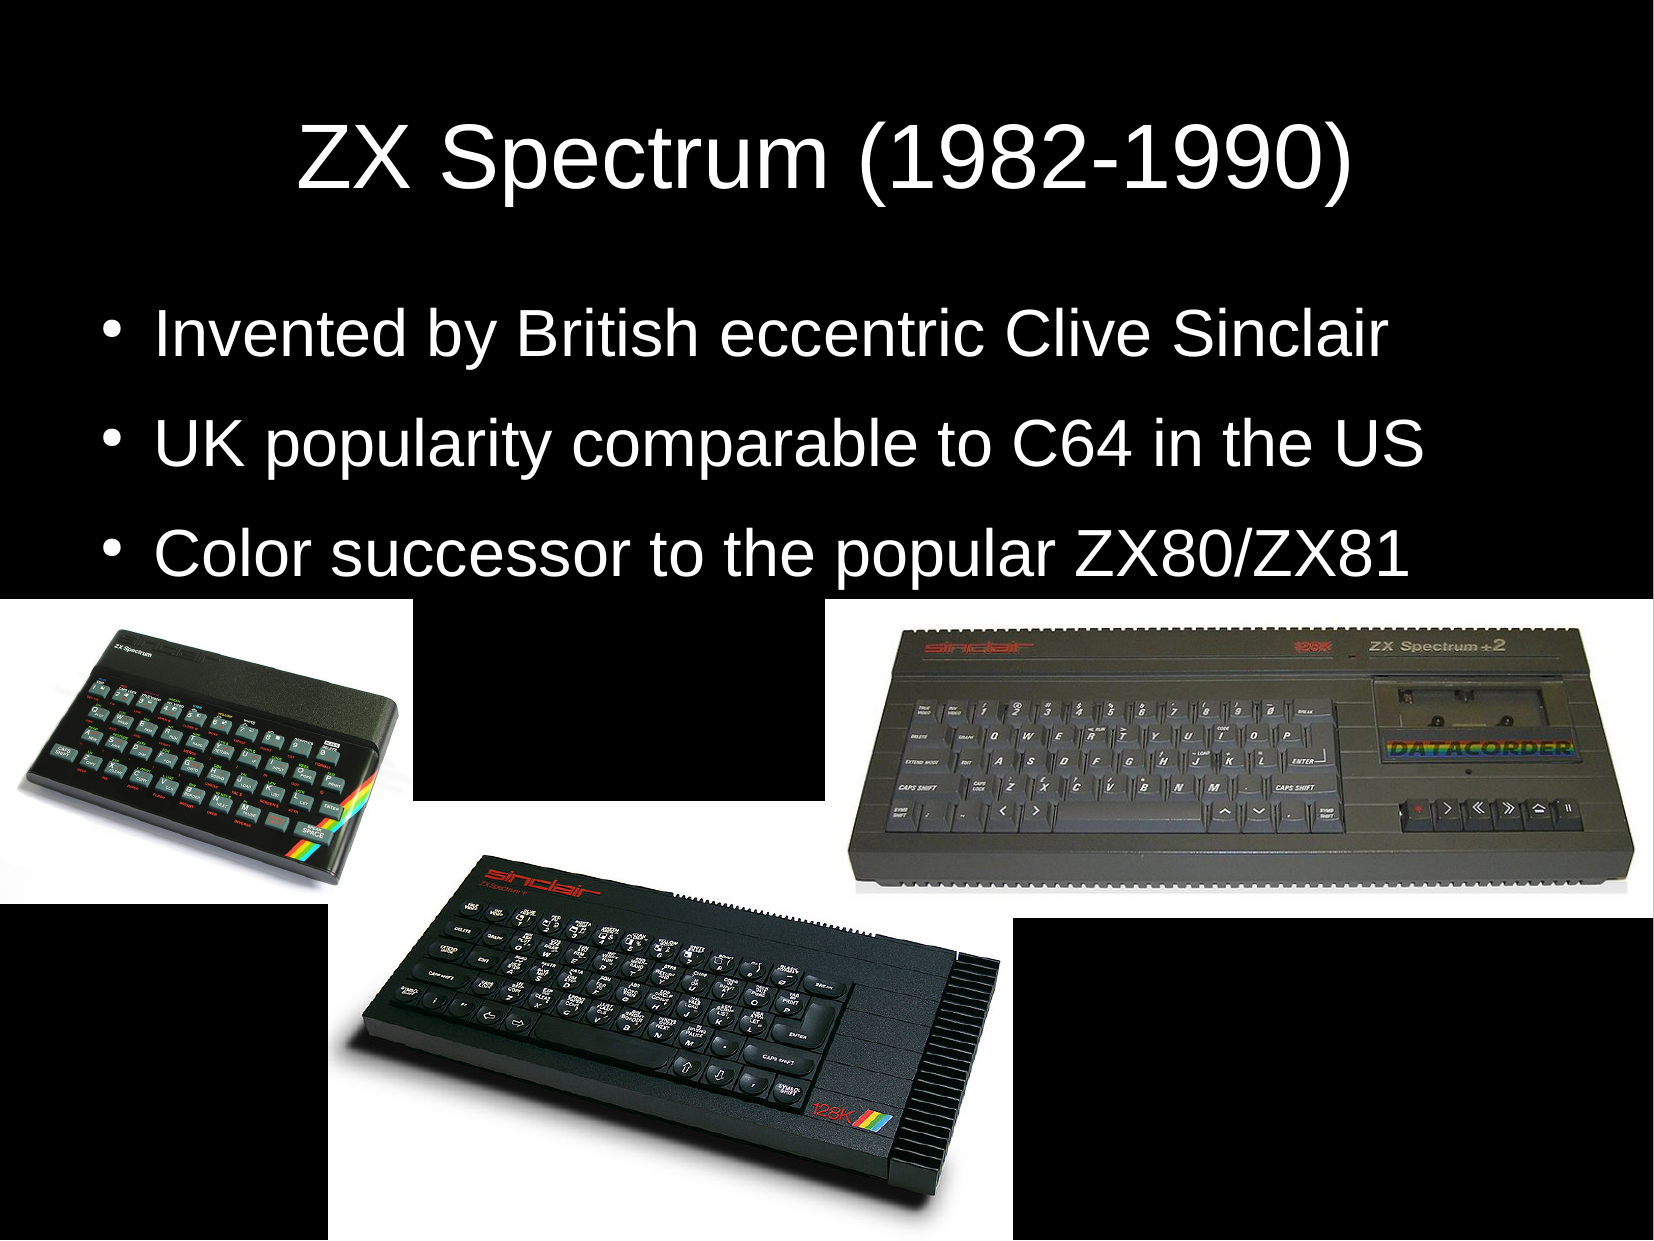

# ZX Spectrum (1982-1990)
Invented by British eccentric Clive Sinclair
UK popularity comparable to C64 in the US
Color successor to the popular ZX80/ZX81